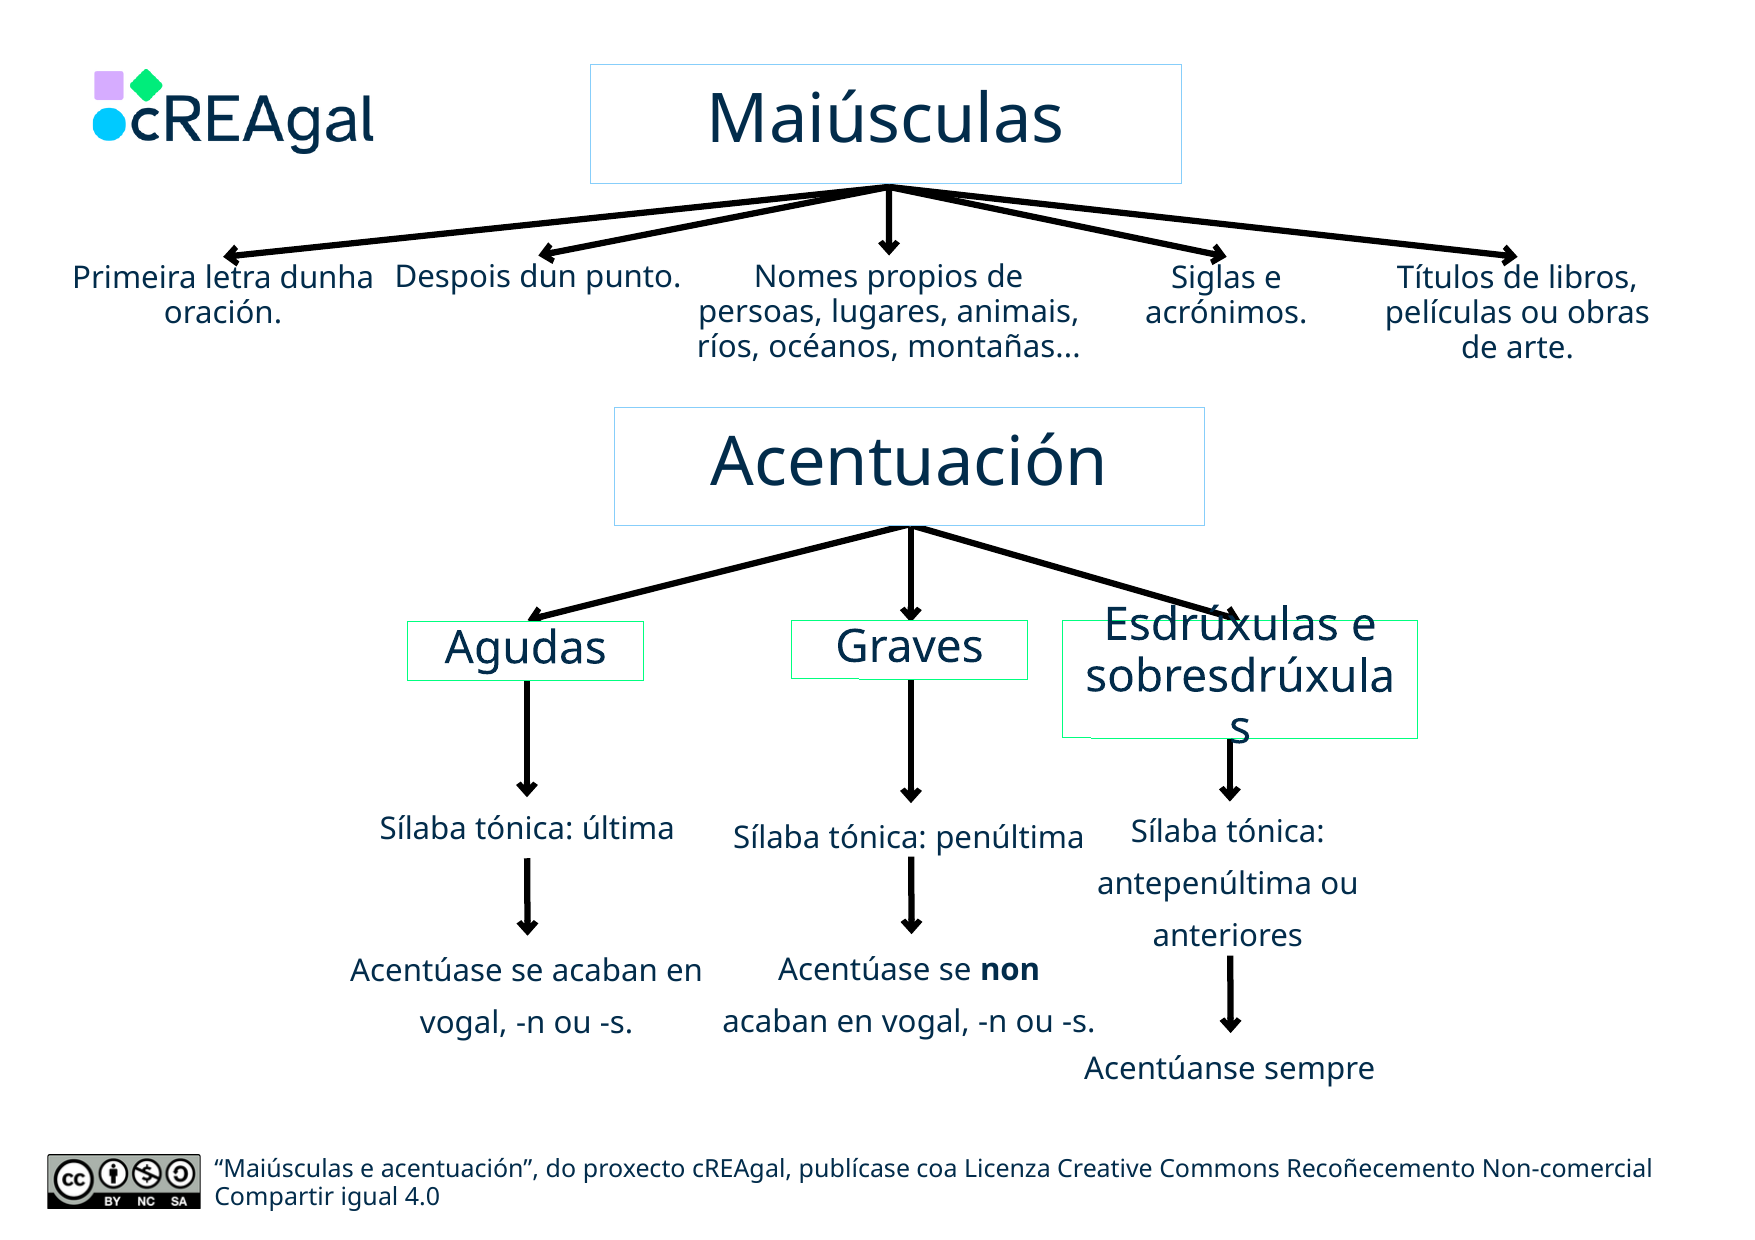

Maiúsculas
Despois dun punto.
Nomes propios de persoas, lugares, animais, ríos, océanos, montañas...
Primeira letra dunha oración.
Siglas e acrónimos.
Títulos de libros, películas ou obras de arte.
Acentuación
Graves
Esdrúxulas e sobresdrúxulas
Agudas
Sílaba tónica: última
Sílaba tónica: antepenúltima ou anteriores
Sílaba tónica: penúltima
Acentúase se non acaban en vogal, -n ou -s.
Acentúase se acaban en vogal, -n ou -s.
Acentúanse sempre
“Maiúsculas e acentuación”, do proxecto cREAgal, publícase coa Licenza Creative Commons Recoñecemento Non-comercial Compartir igual 4.0